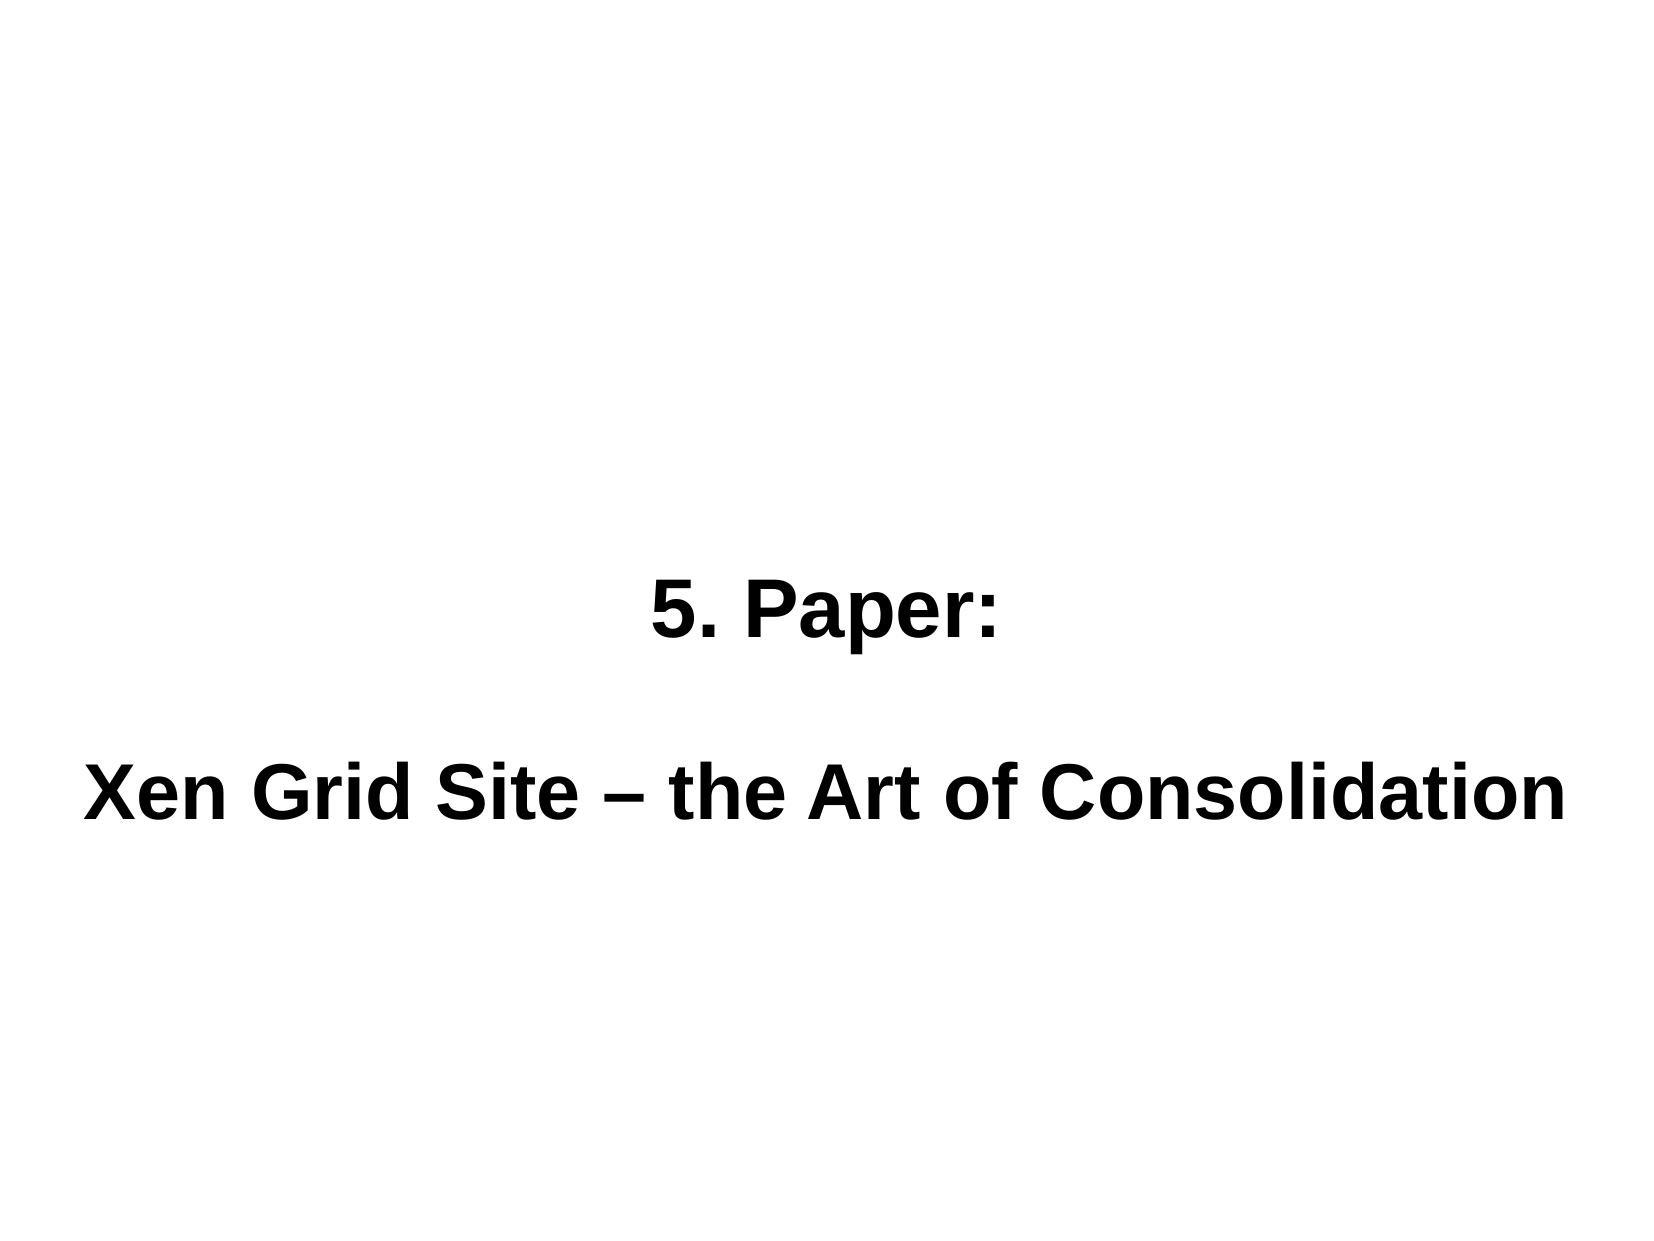

#
5. Paper:
Xen Grid Site – the Art of Consolidation